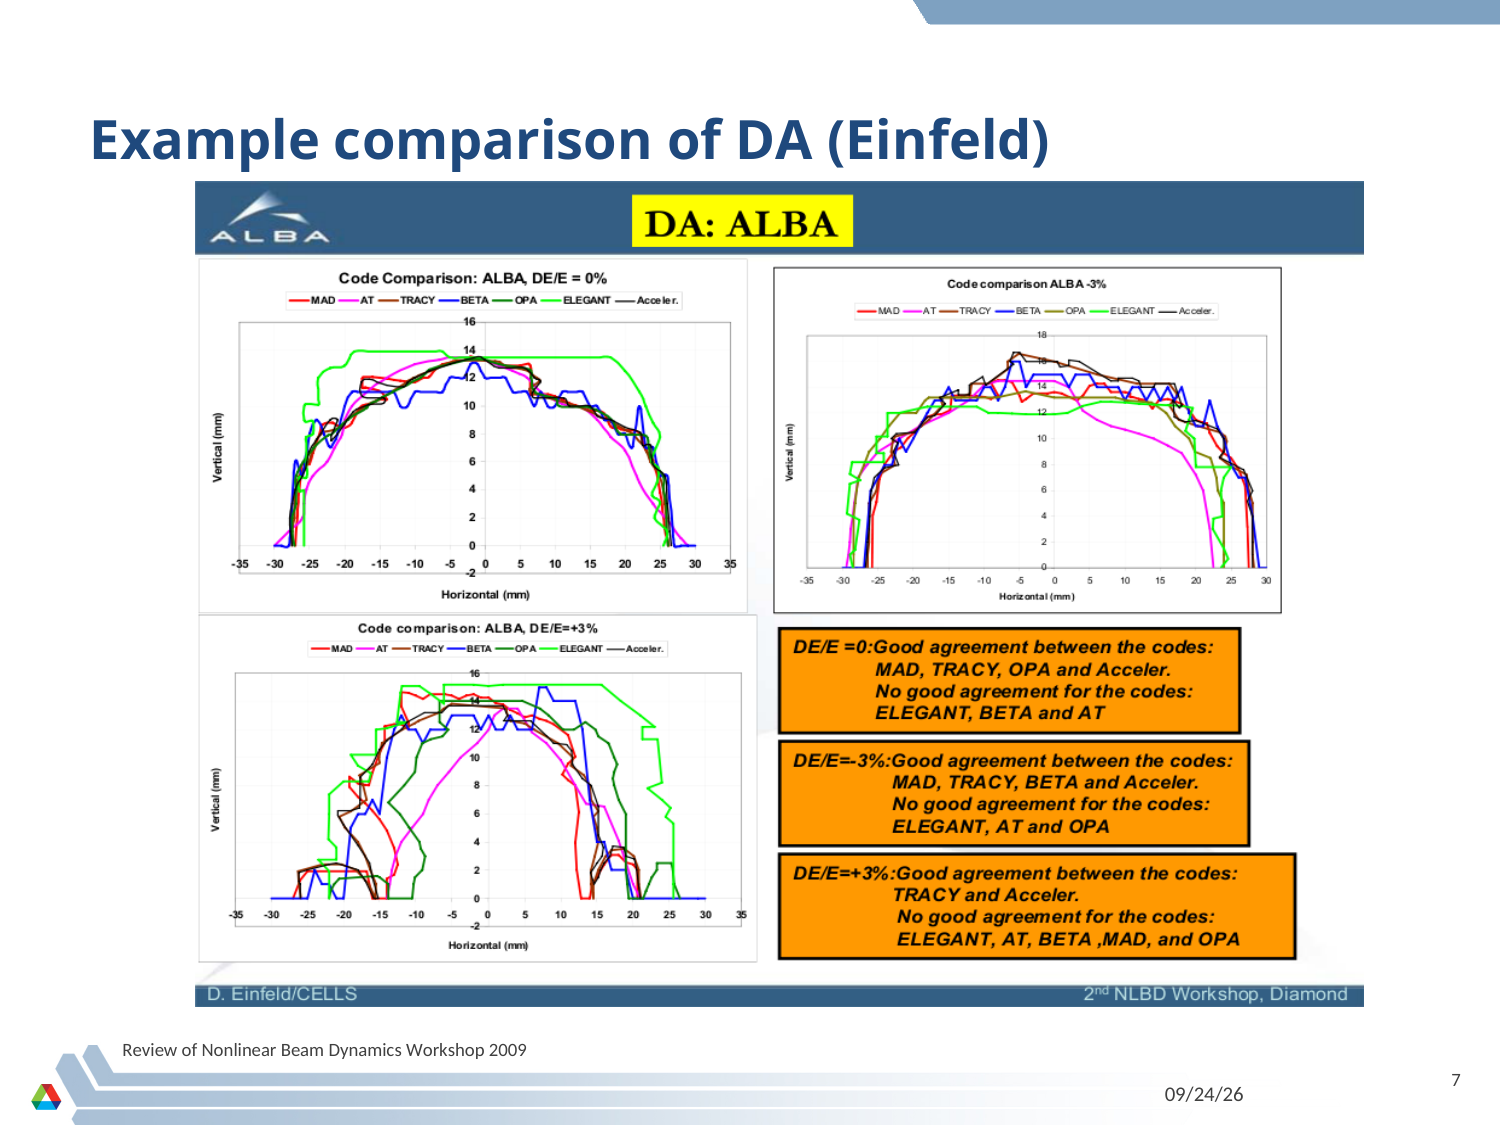

# Example comparison of DA (Einfeld)
Review of Nonlinear Beam Dynamics Workshop 2009
7
1/13/2010